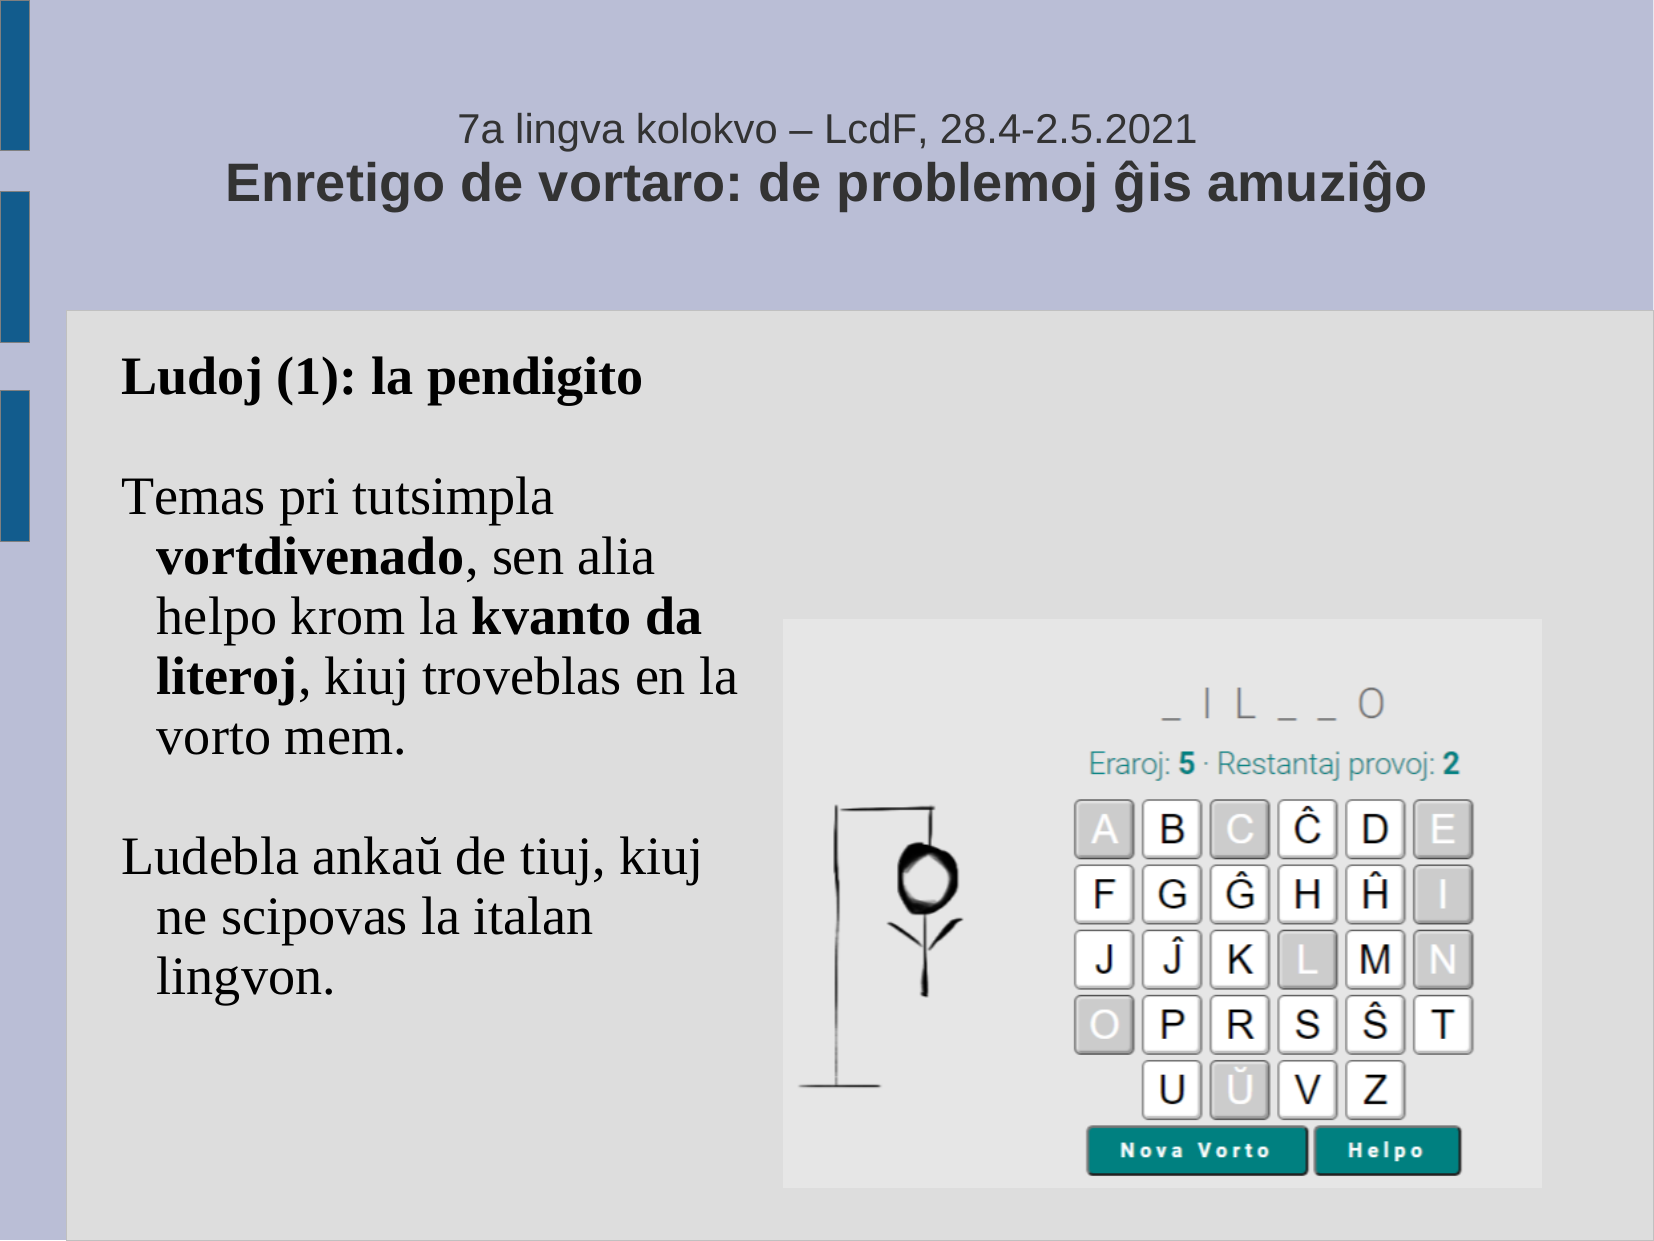

# 7a lingva kolokvo – LcdF, 28.4-2.5.2021 Enretigo de vortaro: de problemoj ĝis amuziĝo
Ludoj (1): la pendigito
Temas pri tutsimpla vortdivenado, sen alia helpo krom la kvanto da literoj, kiuj troveblas en la vorto mem.
Ludebla ankaŭ de tiuj, kiuj ne scipovas la italan lingvon.